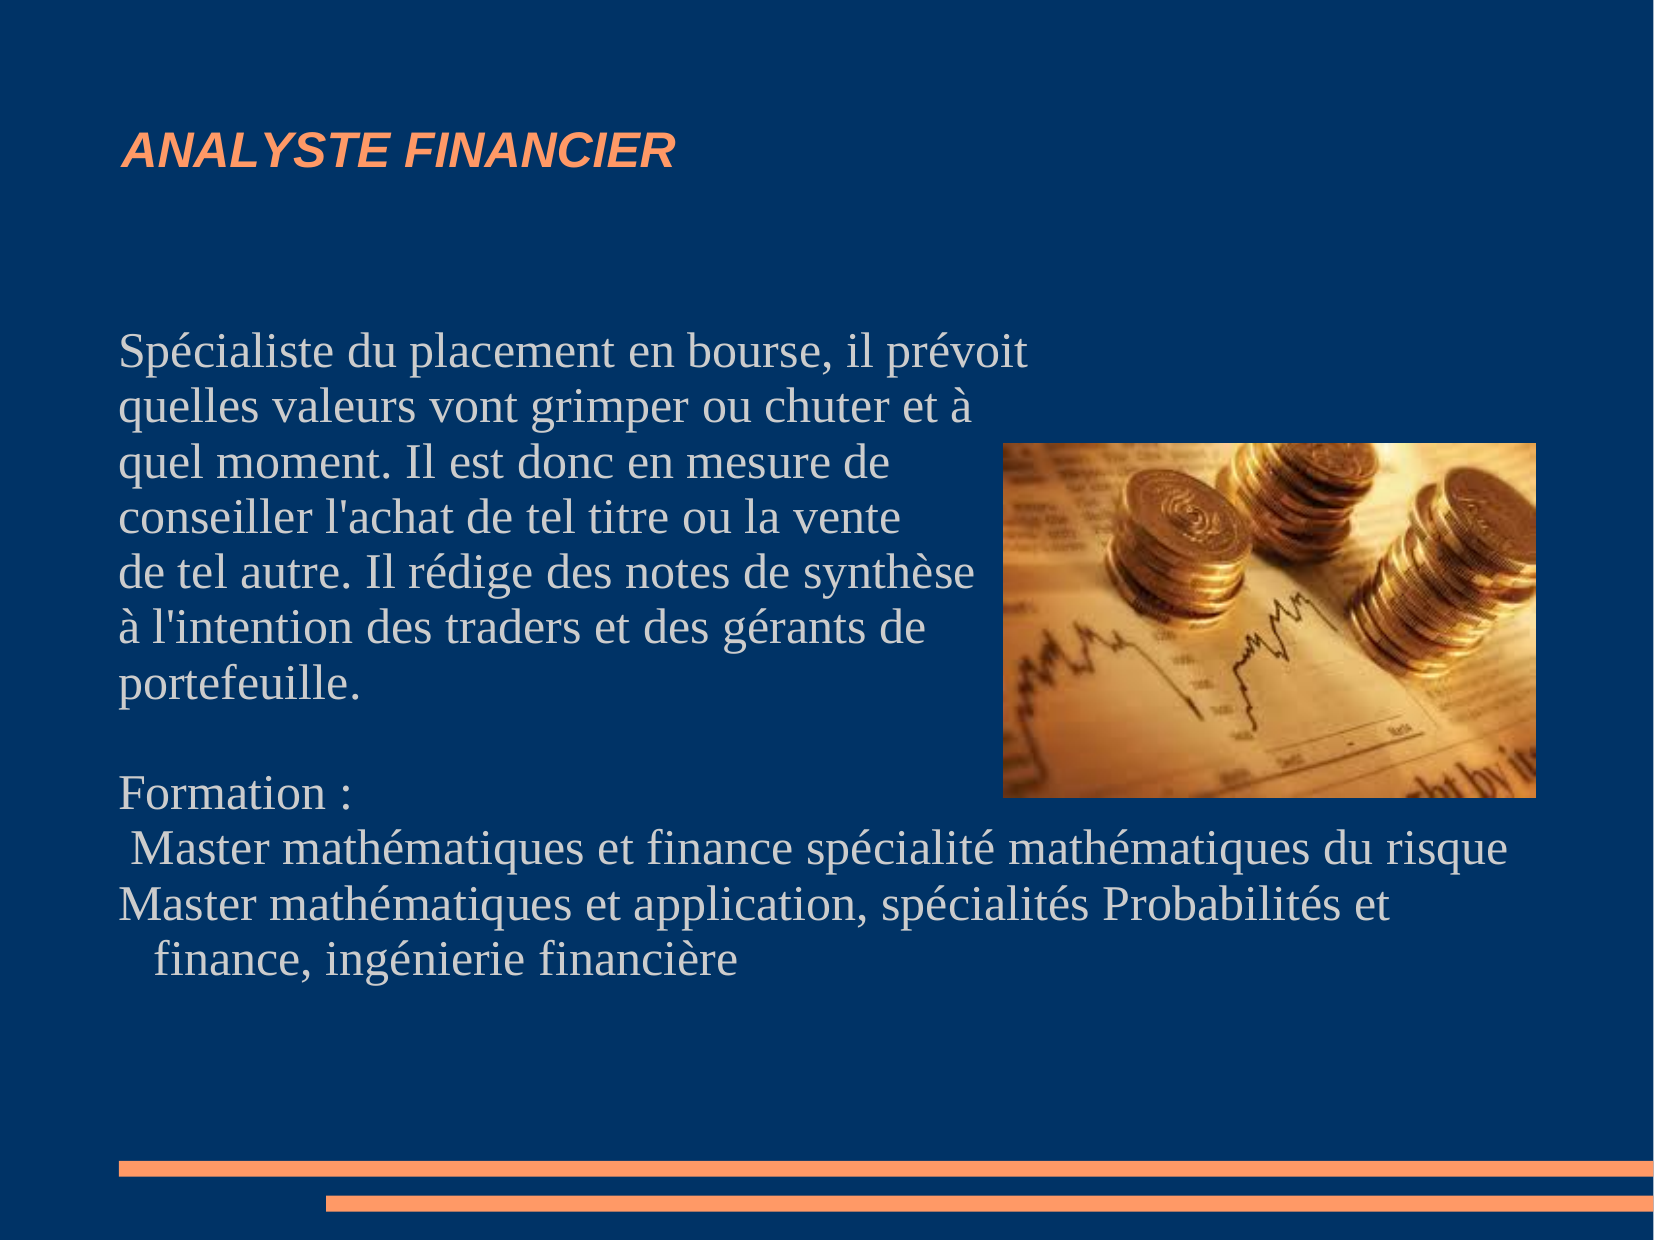

# ANALYSTE FINANCIER
Spécialiste du placement en bourse, il prévoit
quelles valeurs vont grimper ou chuter et à
quel moment. Il est donc en mesure de
conseiller l'achat de tel titre ou la vente
de tel autre. Il rédige des notes de synthèse
à l'intention des traders et des gérants de
portefeuille.
Formation :
 Master mathématiques et finance spécialité mathématiques du risque
Master mathématiques et application, spécialités Probabilités et finance, ingénierie financière